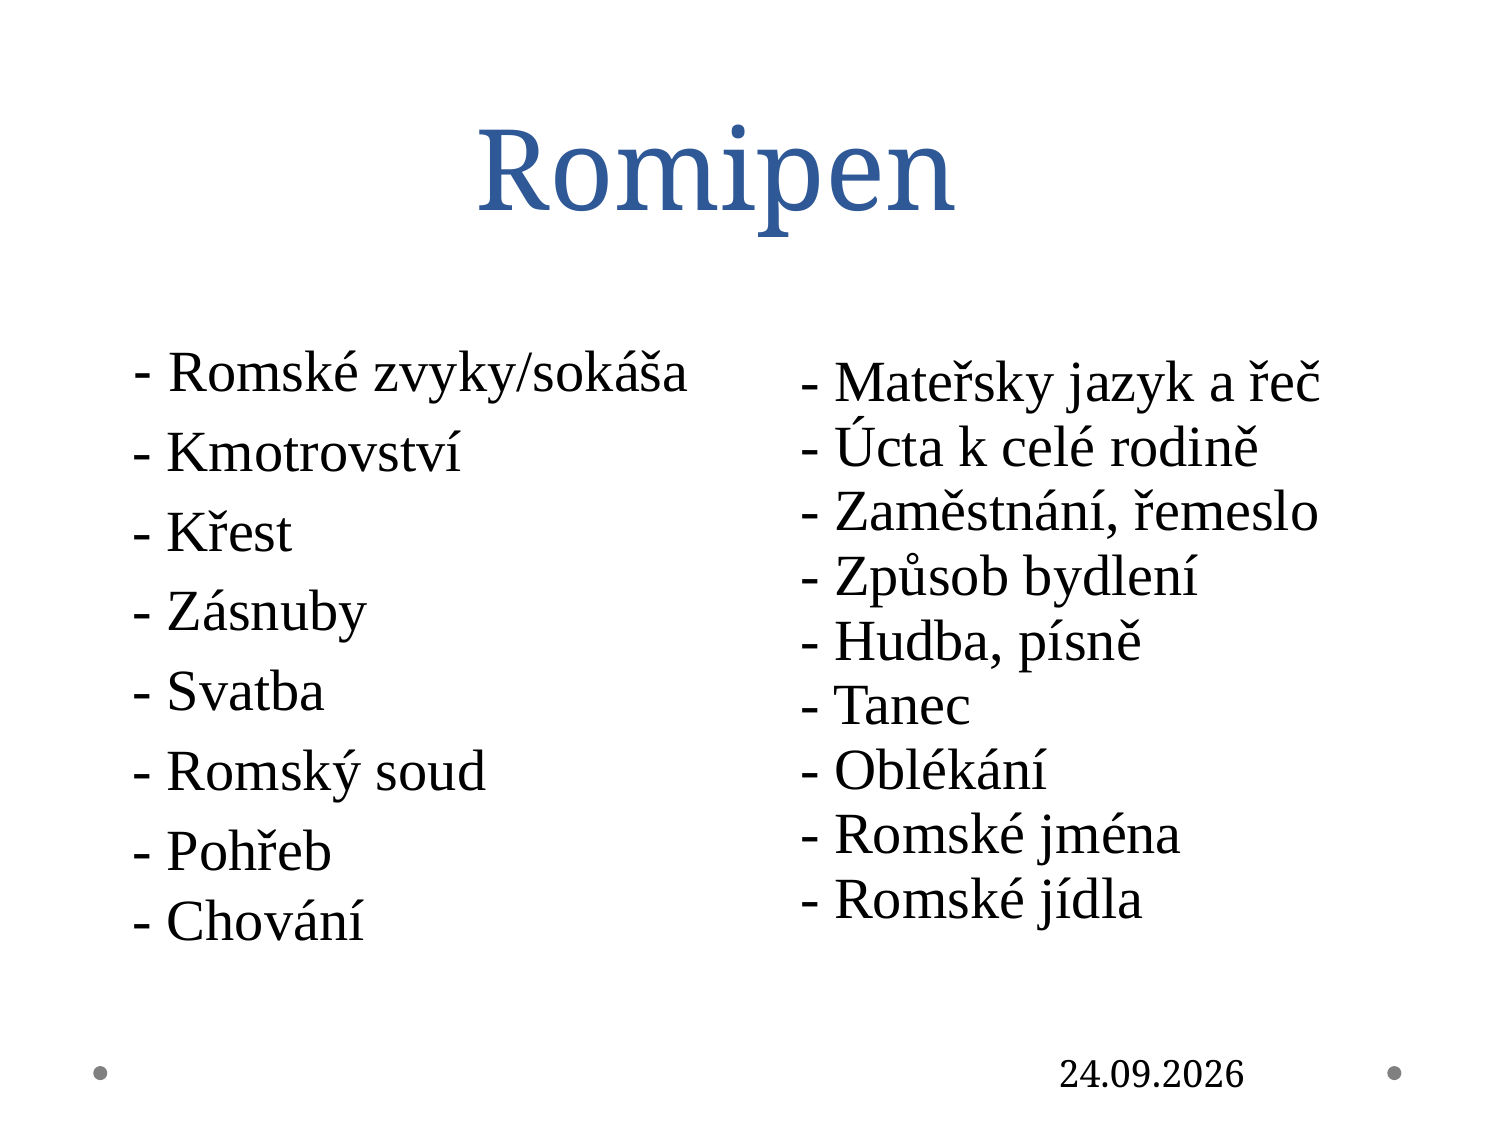

# Romipen
- Romské zvyky/sokáša
- Kmotrovství
- Křest
- Zásnuby
- Svatba
- Romský soud
- Pohřeb
- Chování
- Mateřsky jazyk a řeč
- Úcta k celé rodině
- Zaměstnání, řemeslo
- Způsob bydlení
- Hudba, písně
- Tanec
- Oblékání
- Romské jména
- Romské jídla